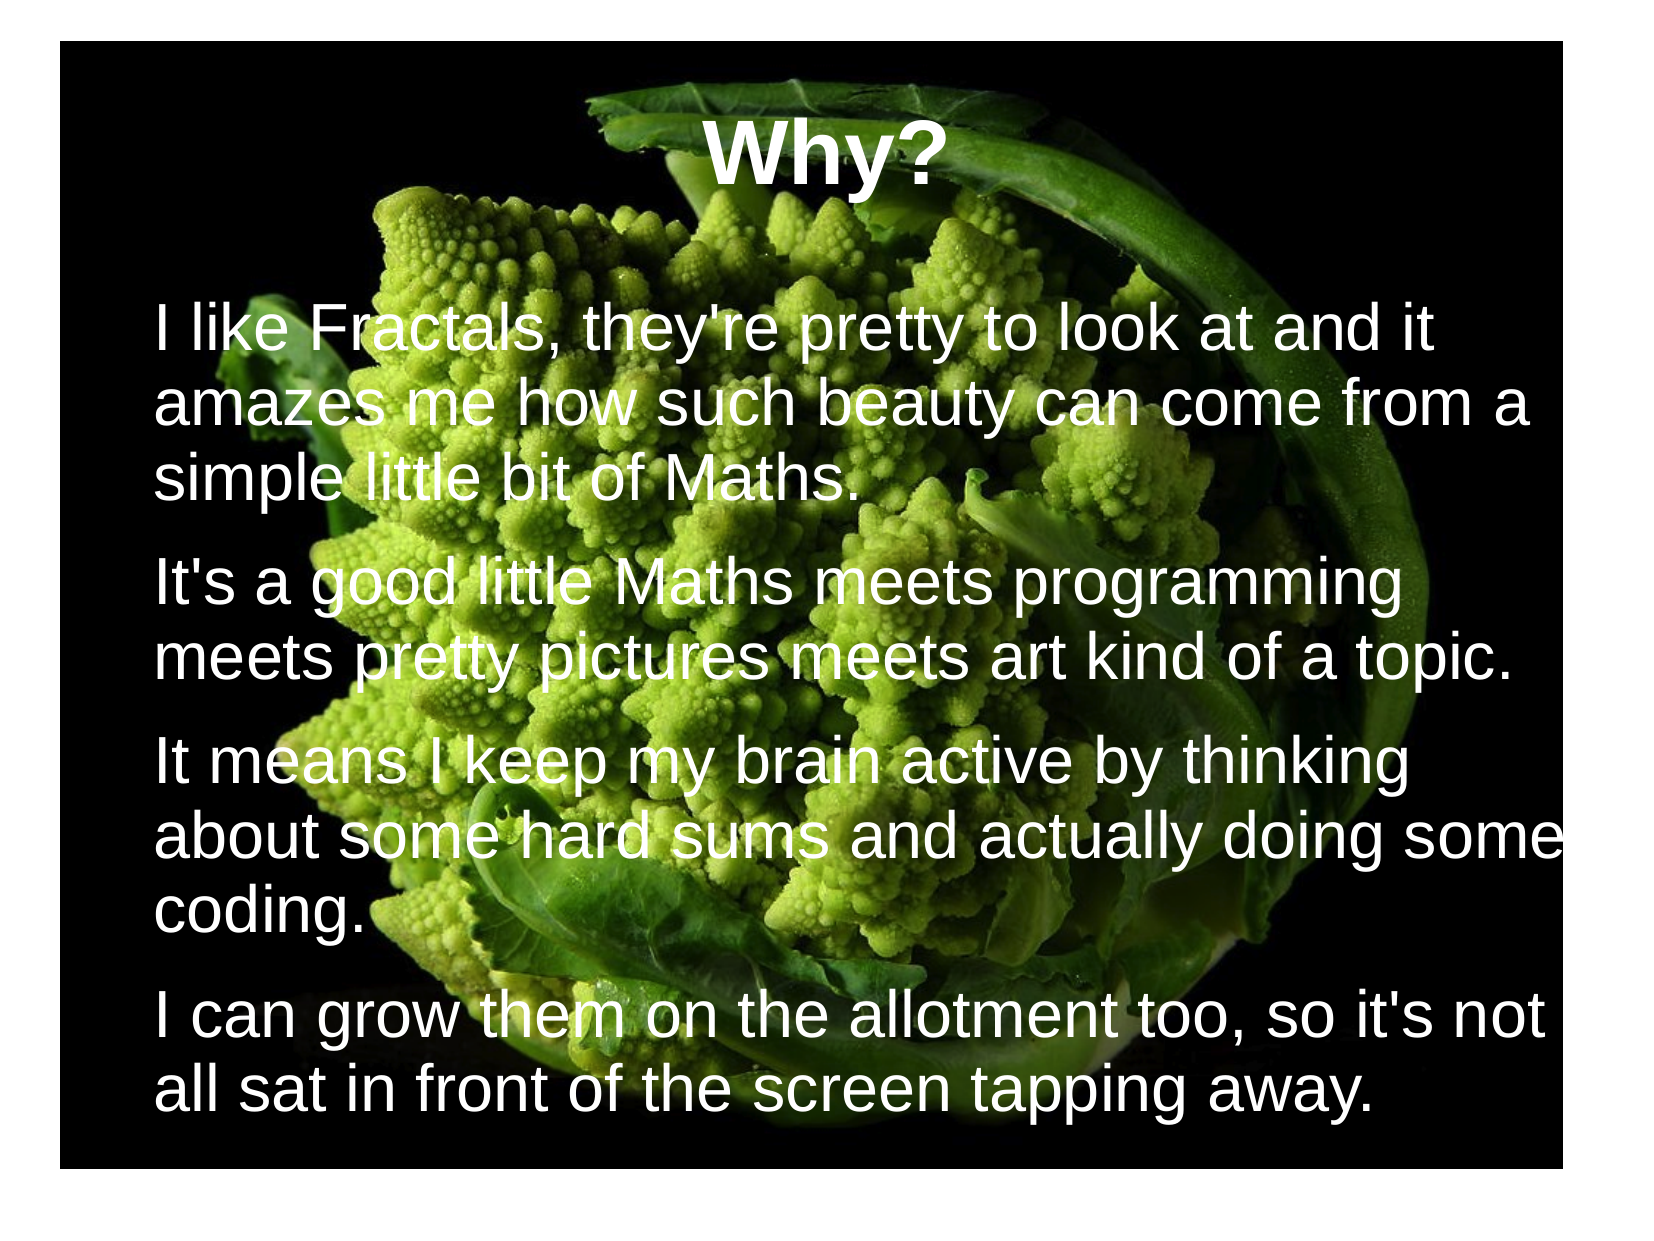

# Why?
I like Fractals, they're pretty to look at and it amazes me how such beauty can come from a simple little bit of Maths.
It's a good little Maths meets programming meets pretty pictures meets art kind of a topic.
It means I keep my brain active by thinking about some hard sums and actually doing some coding.
I can grow them on the allotment too, so it's not all sat in front of the screen tapping away.